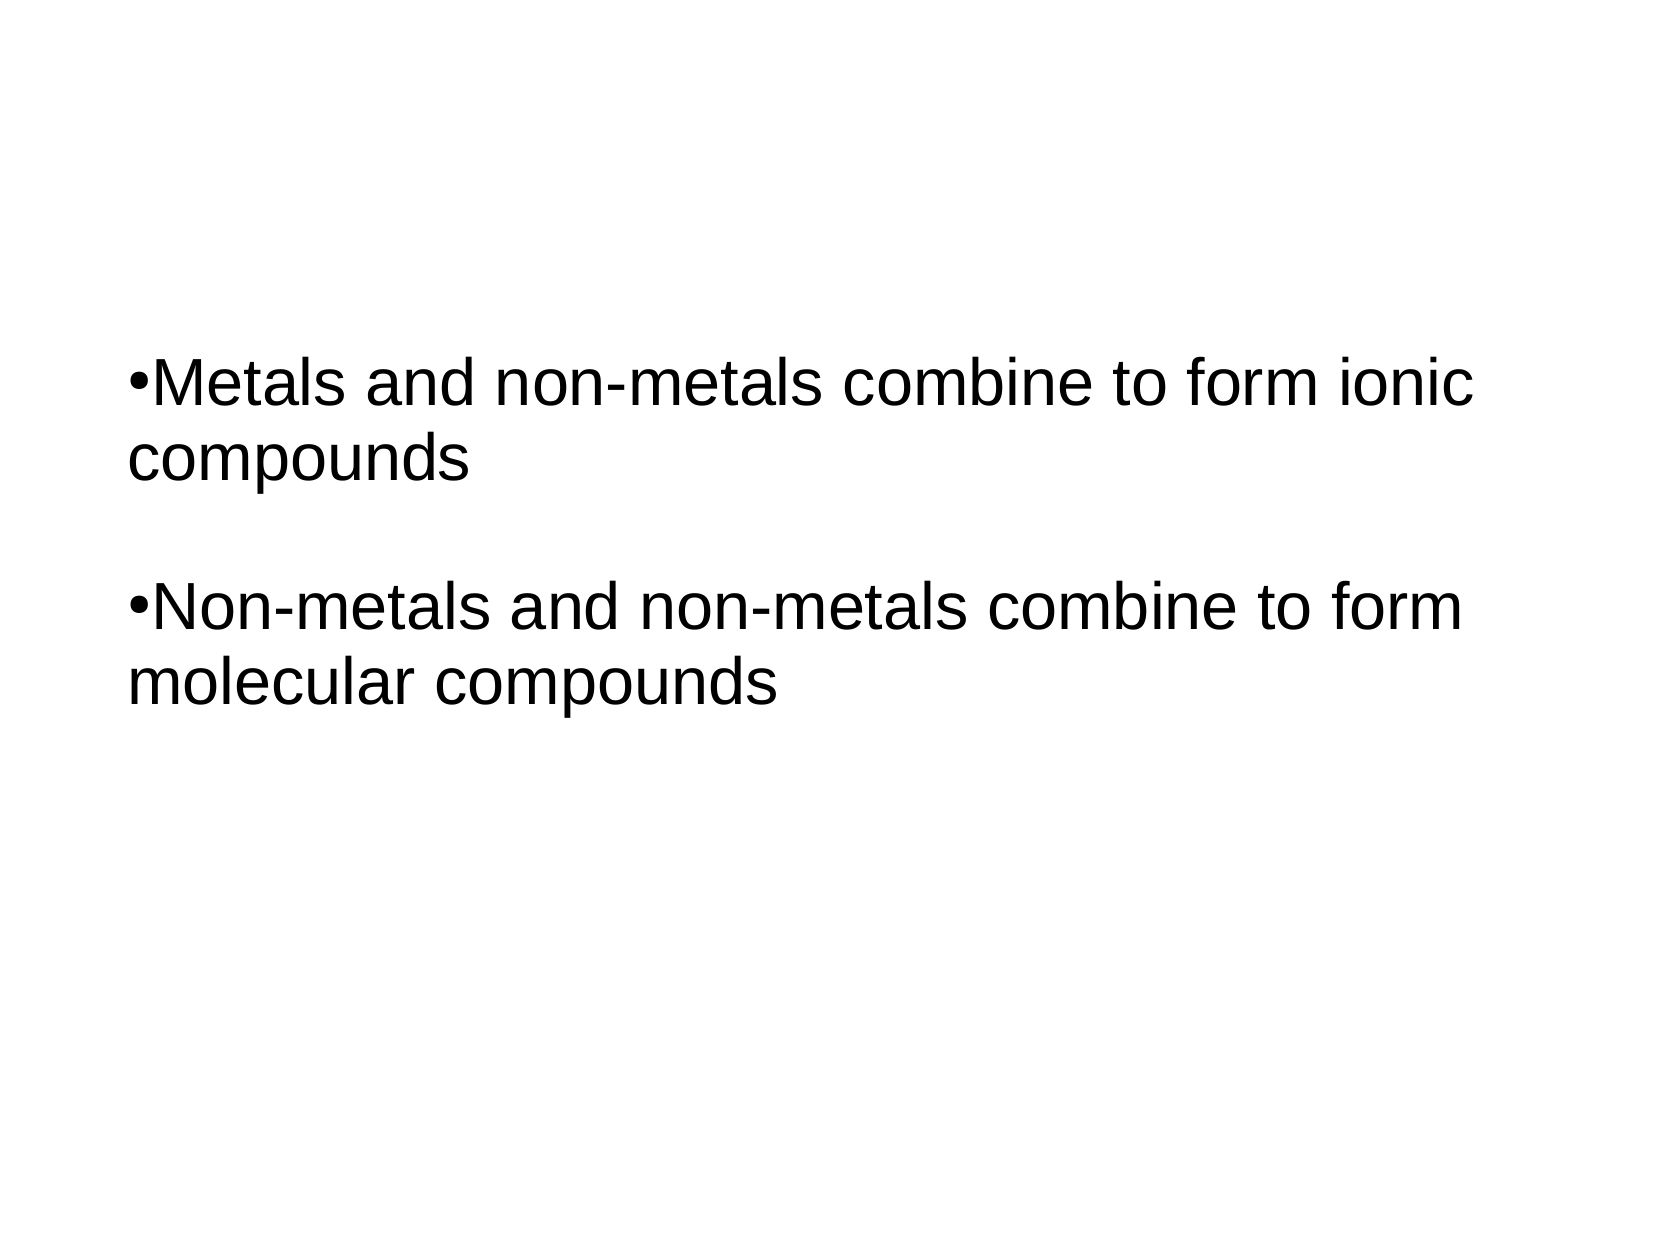

Metals and non-metals combine to form ionic compounds
Non-metals and non-metals combine to form molecular compounds